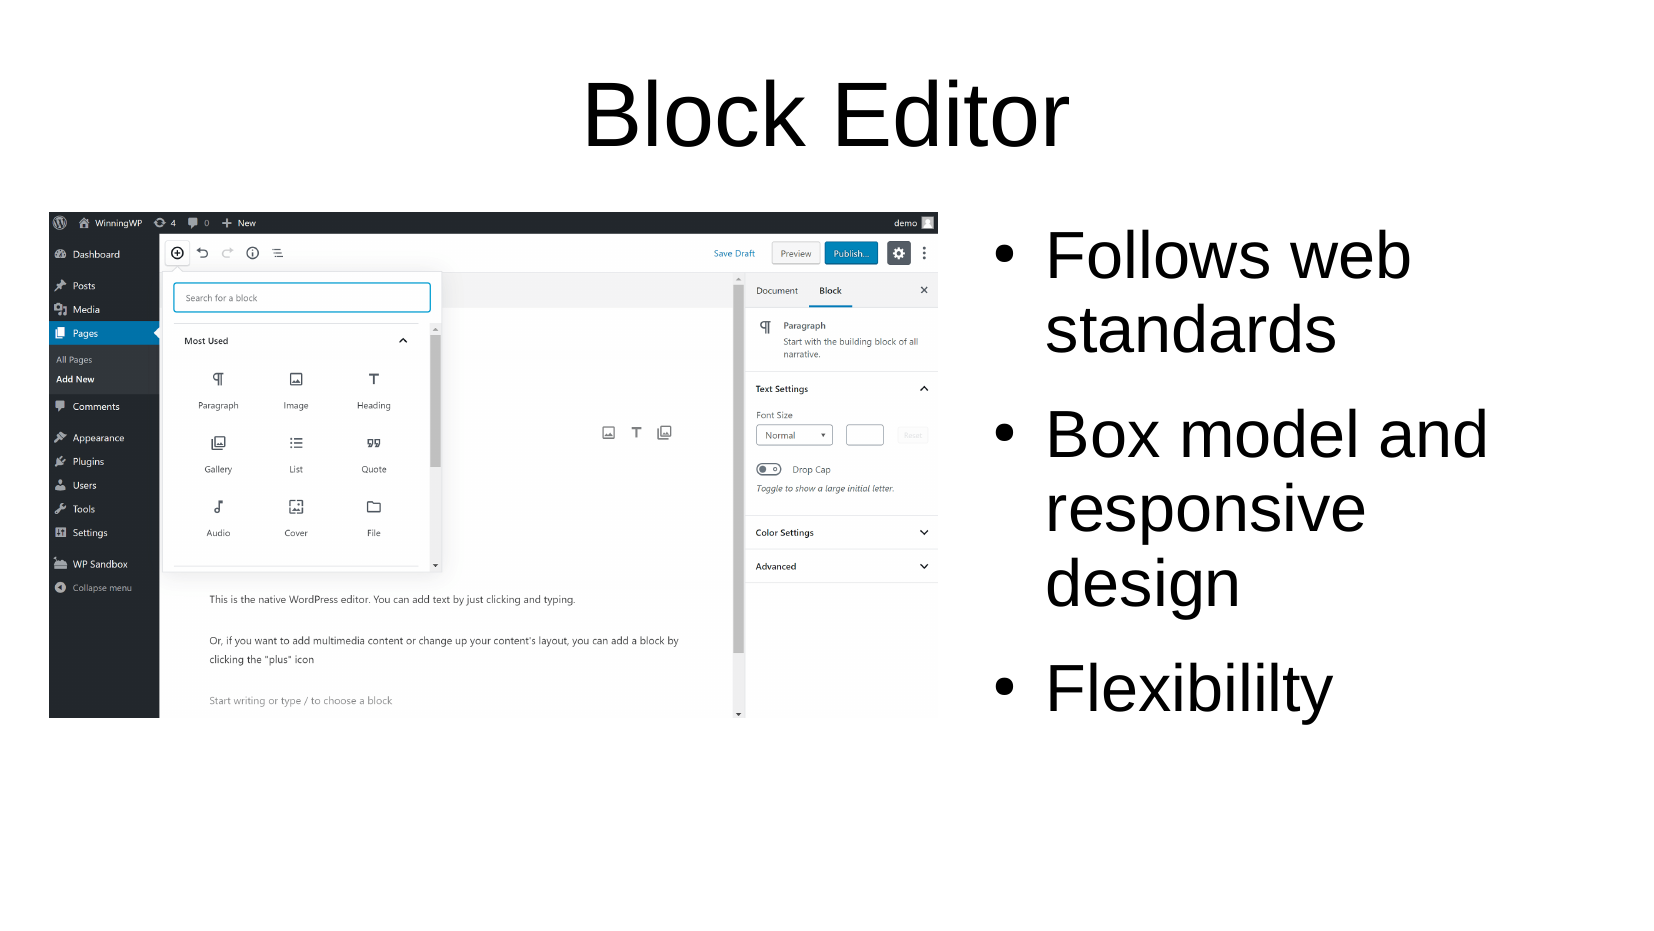

# Block Editor
Follows web standards
Box model and responsive design
Flexibililty